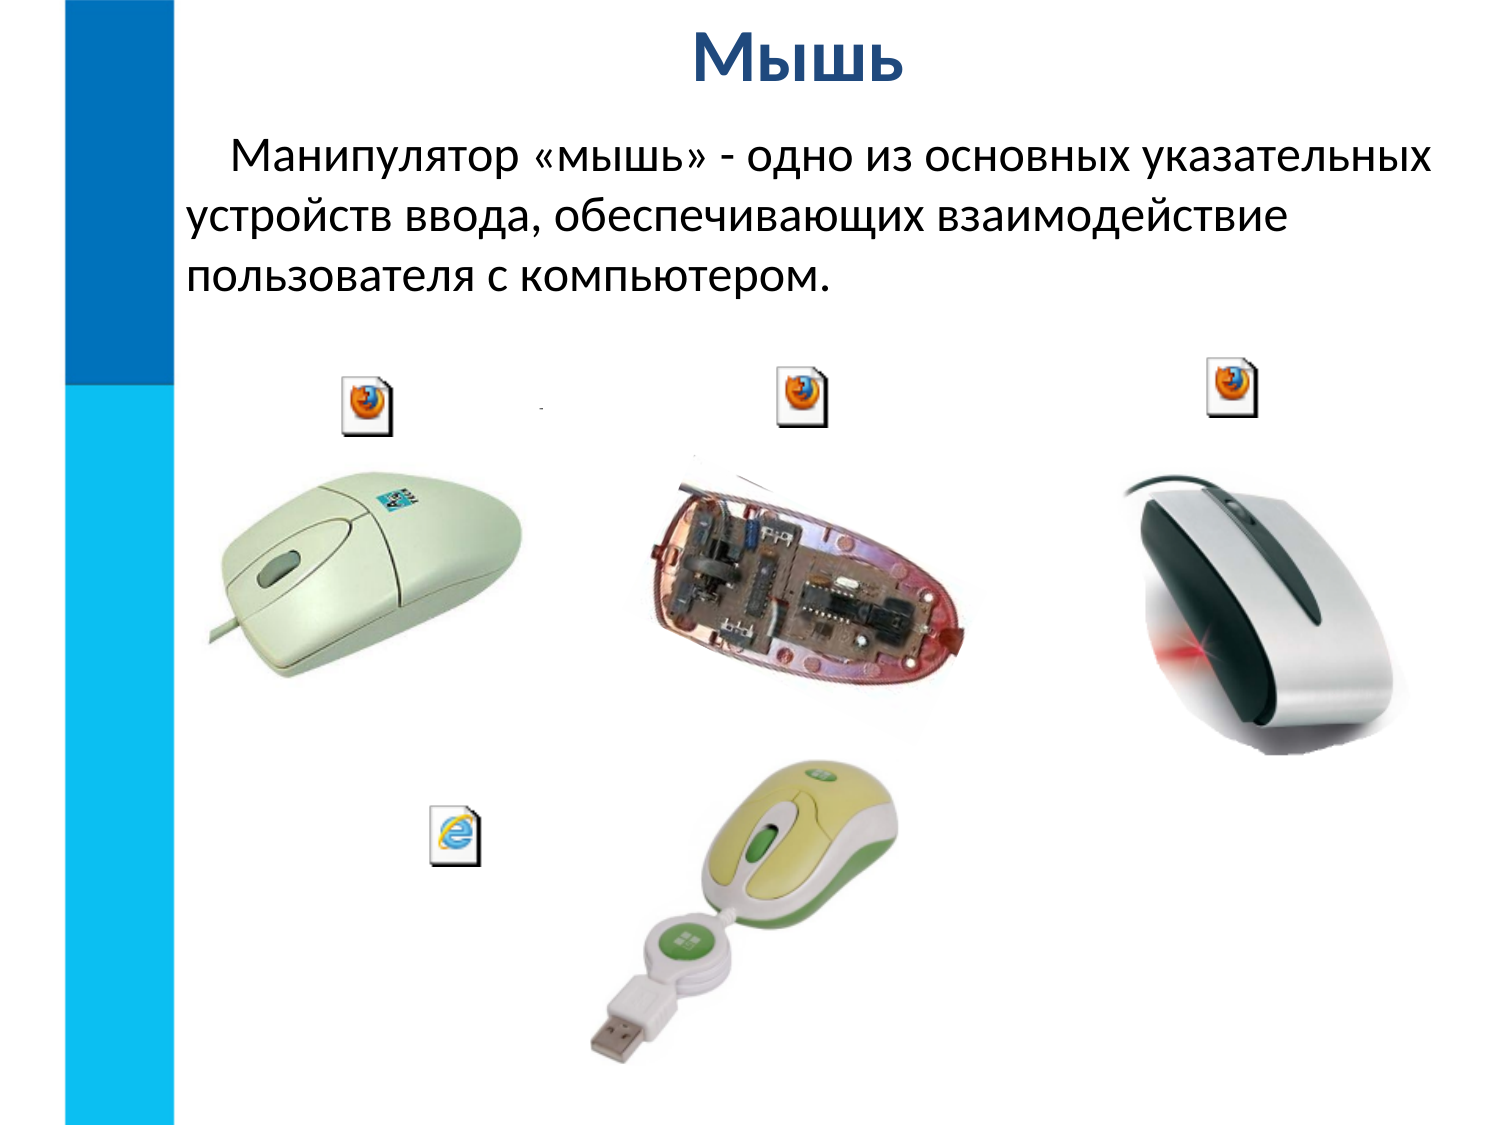

Мышь
Манипулятор «мышь» - одно из основных указательных устройств ввода, обеспечивающих взаимодействие пользователя с компьютером.